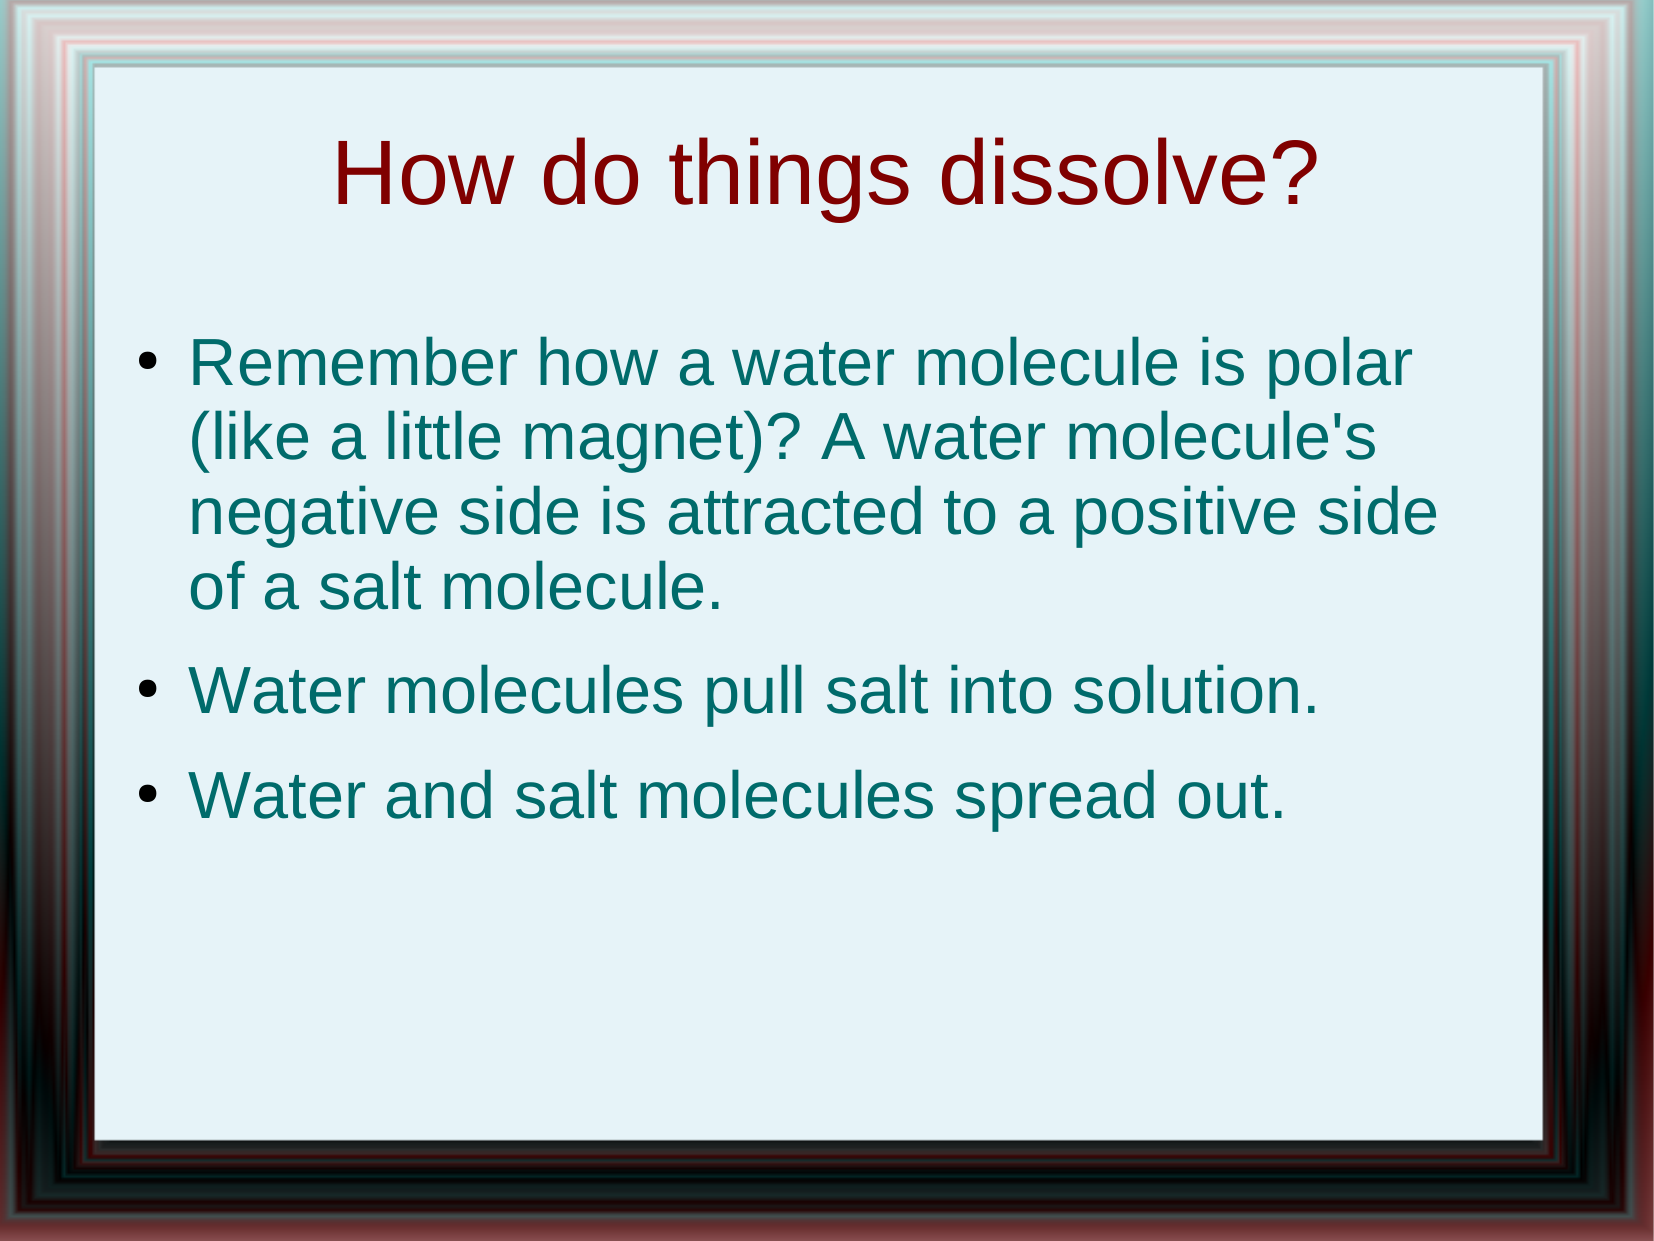

# How do things dissolve?
Remember how a water molecule is polar (like a little magnet)? A water molecule's negative side is attracted to a positive side of a salt molecule.
Water molecules pull salt into solution.
Water and salt molecules spread out.